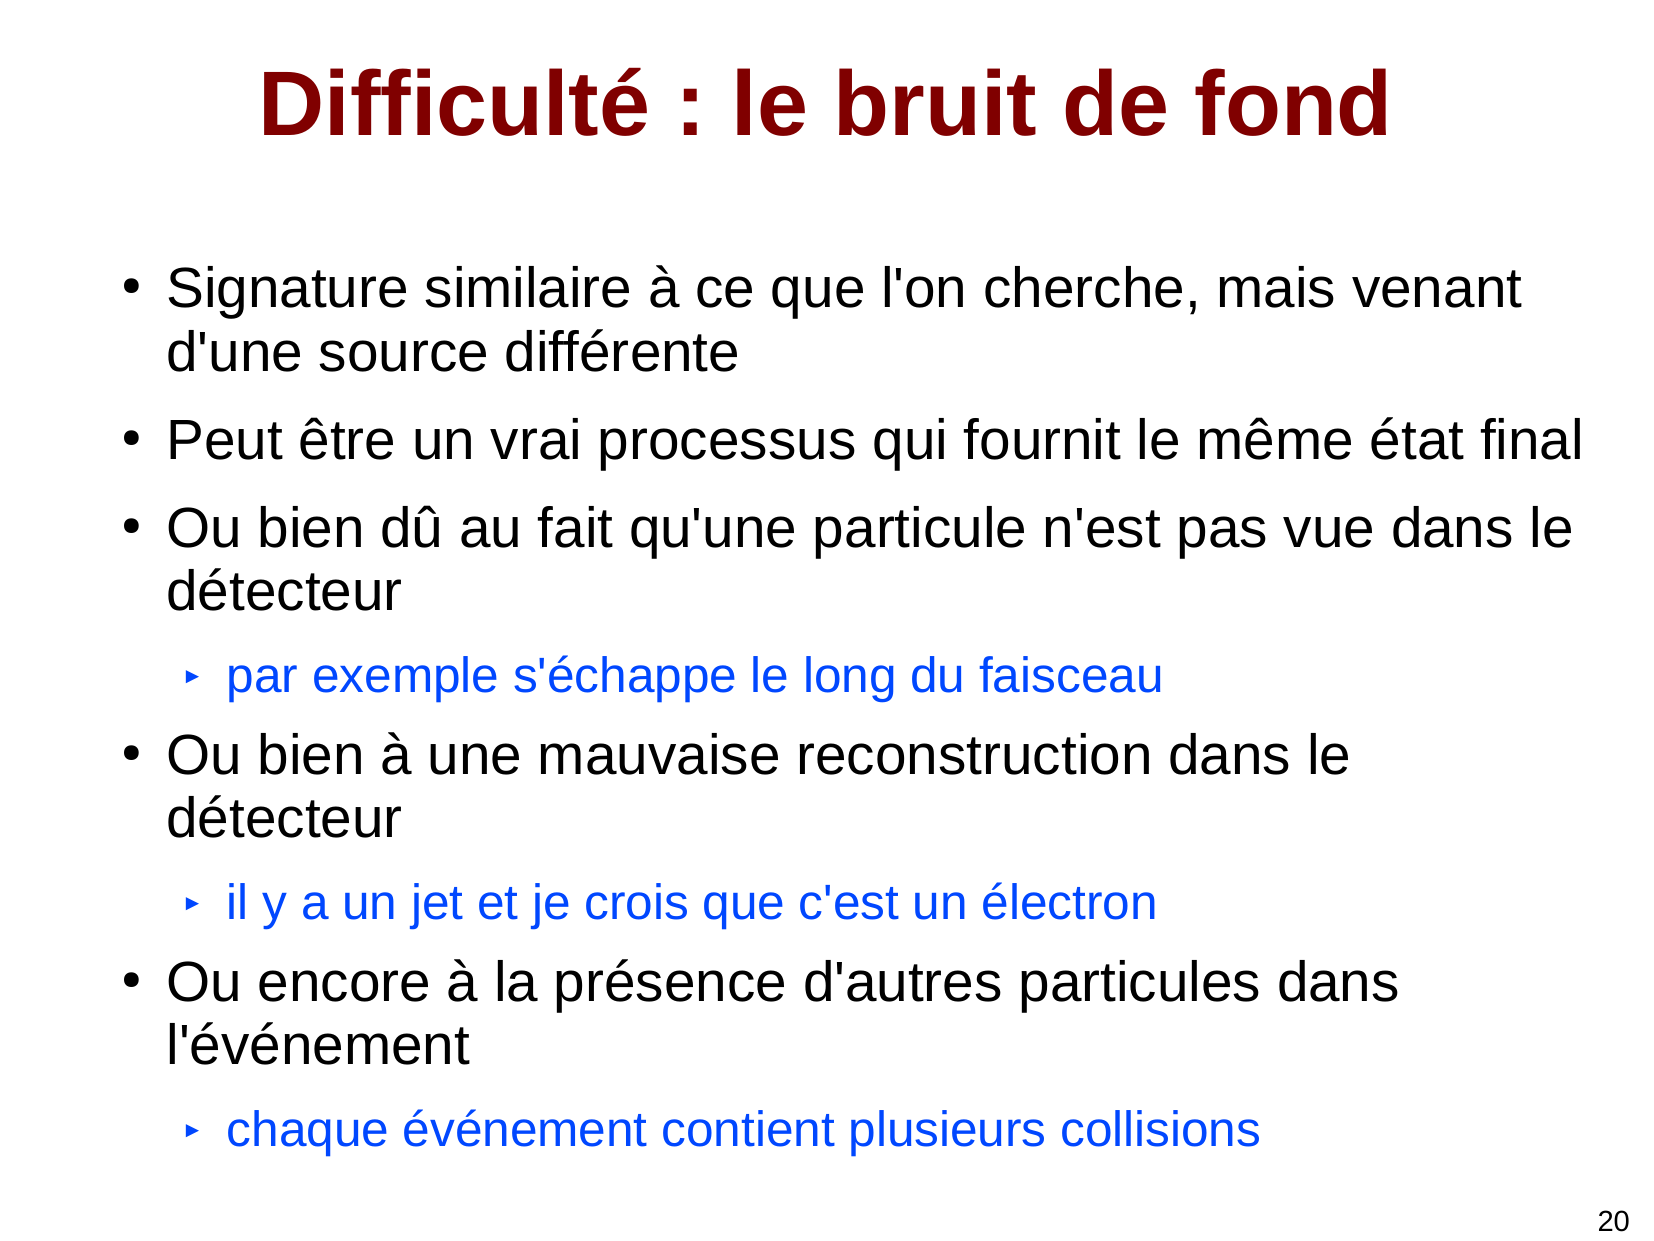

# Difficulté : le bruit de fond
Signature similaire à ce que l'on cherche, mais venant d'une source différente
Peut être un vrai processus qui fournit le même état final
Ou bien dû au fait qu'une particule n'est pas vue dans le détecteur
par exemple s'échappe le long du faisceau
Ou bien à une mauvaise reconstruction dans le détecteur
il y a un jet et je crois que c'est un électron
Ou encore à la présence d'autres particules dans l'événement
chaque événement contient plusieurs collisions
20